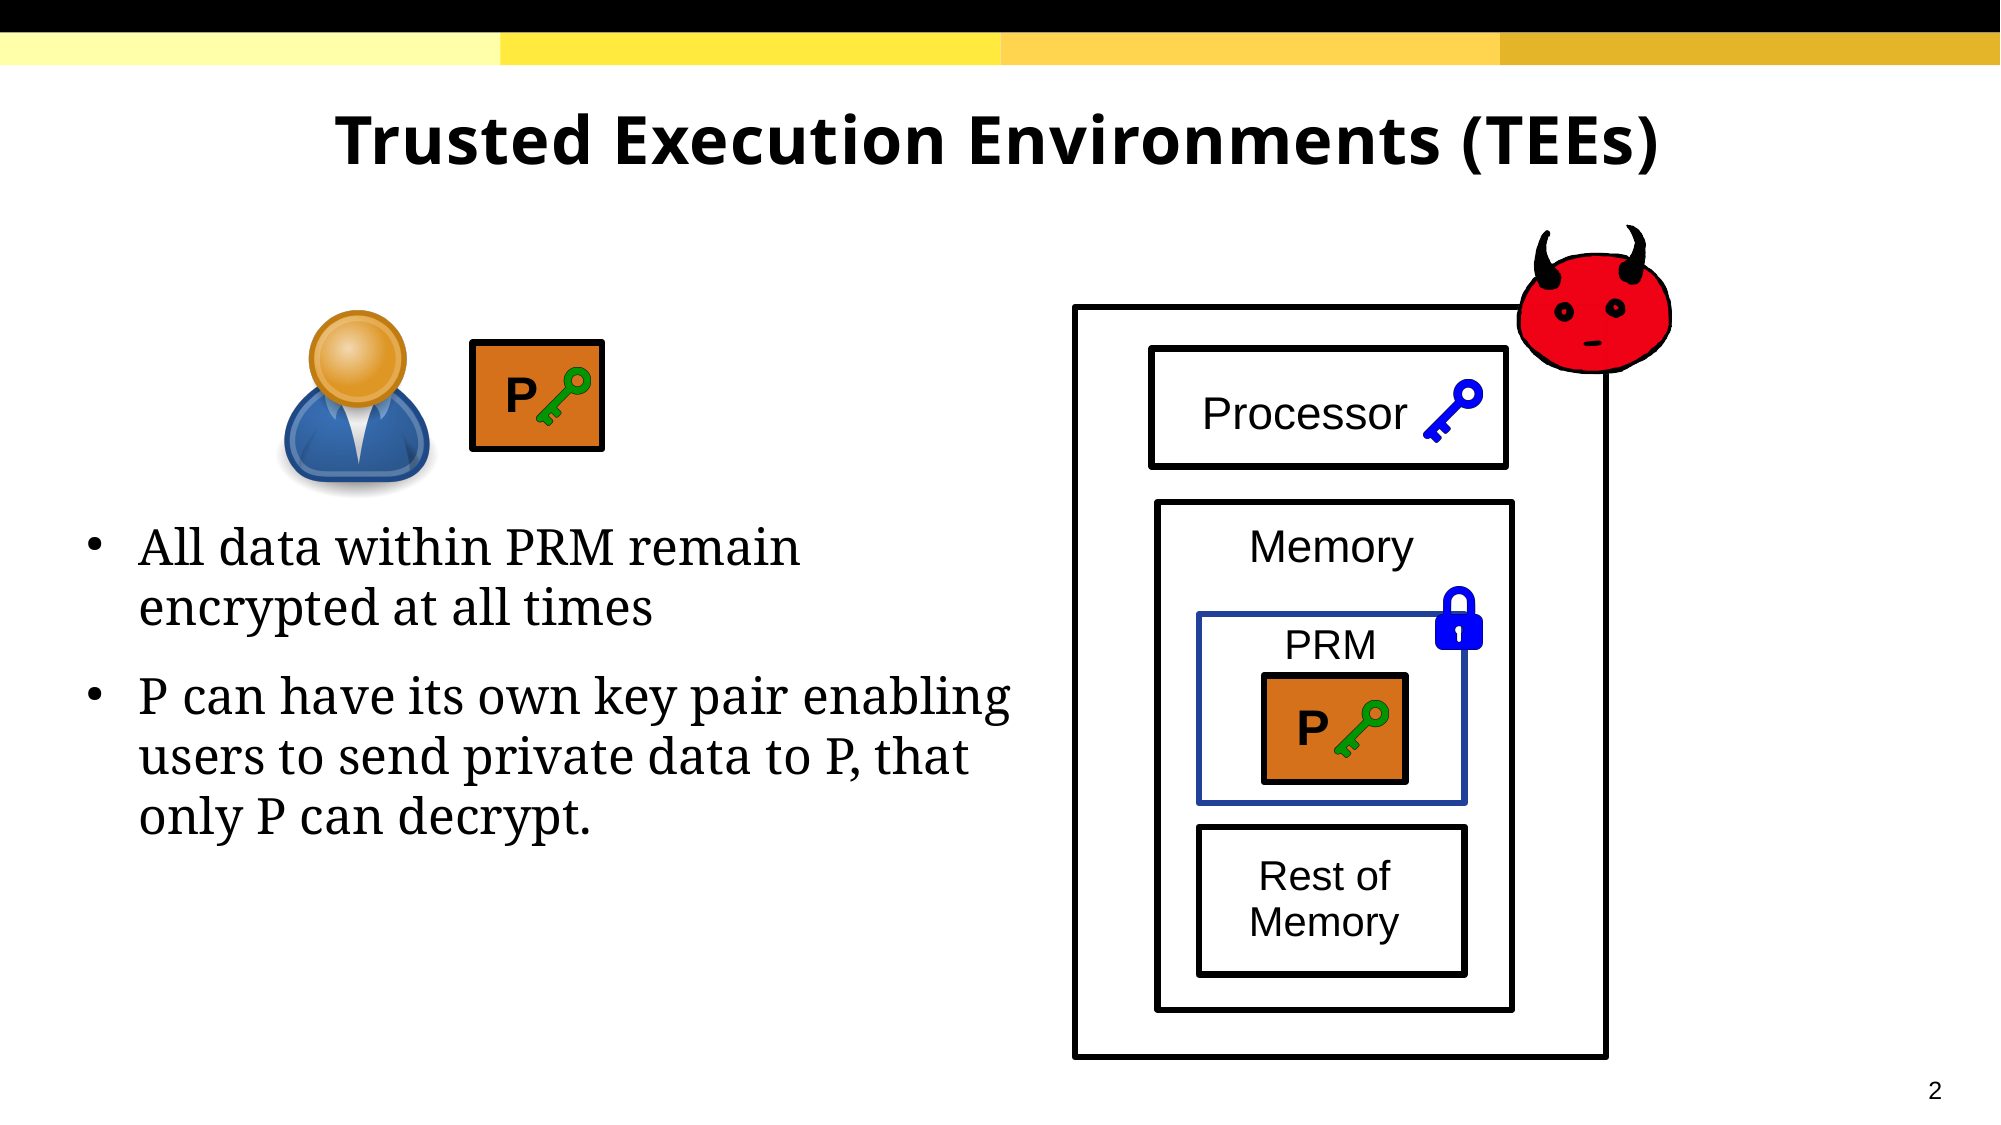

Trusted Execution Environments (TEEs)
P
Processor
# All data within PRM remain encrypted at all times
P can have its own key pair enabling users to send private data to P, that only P can decrypt.
Memory
PRM
P
Rest of
Memory
2